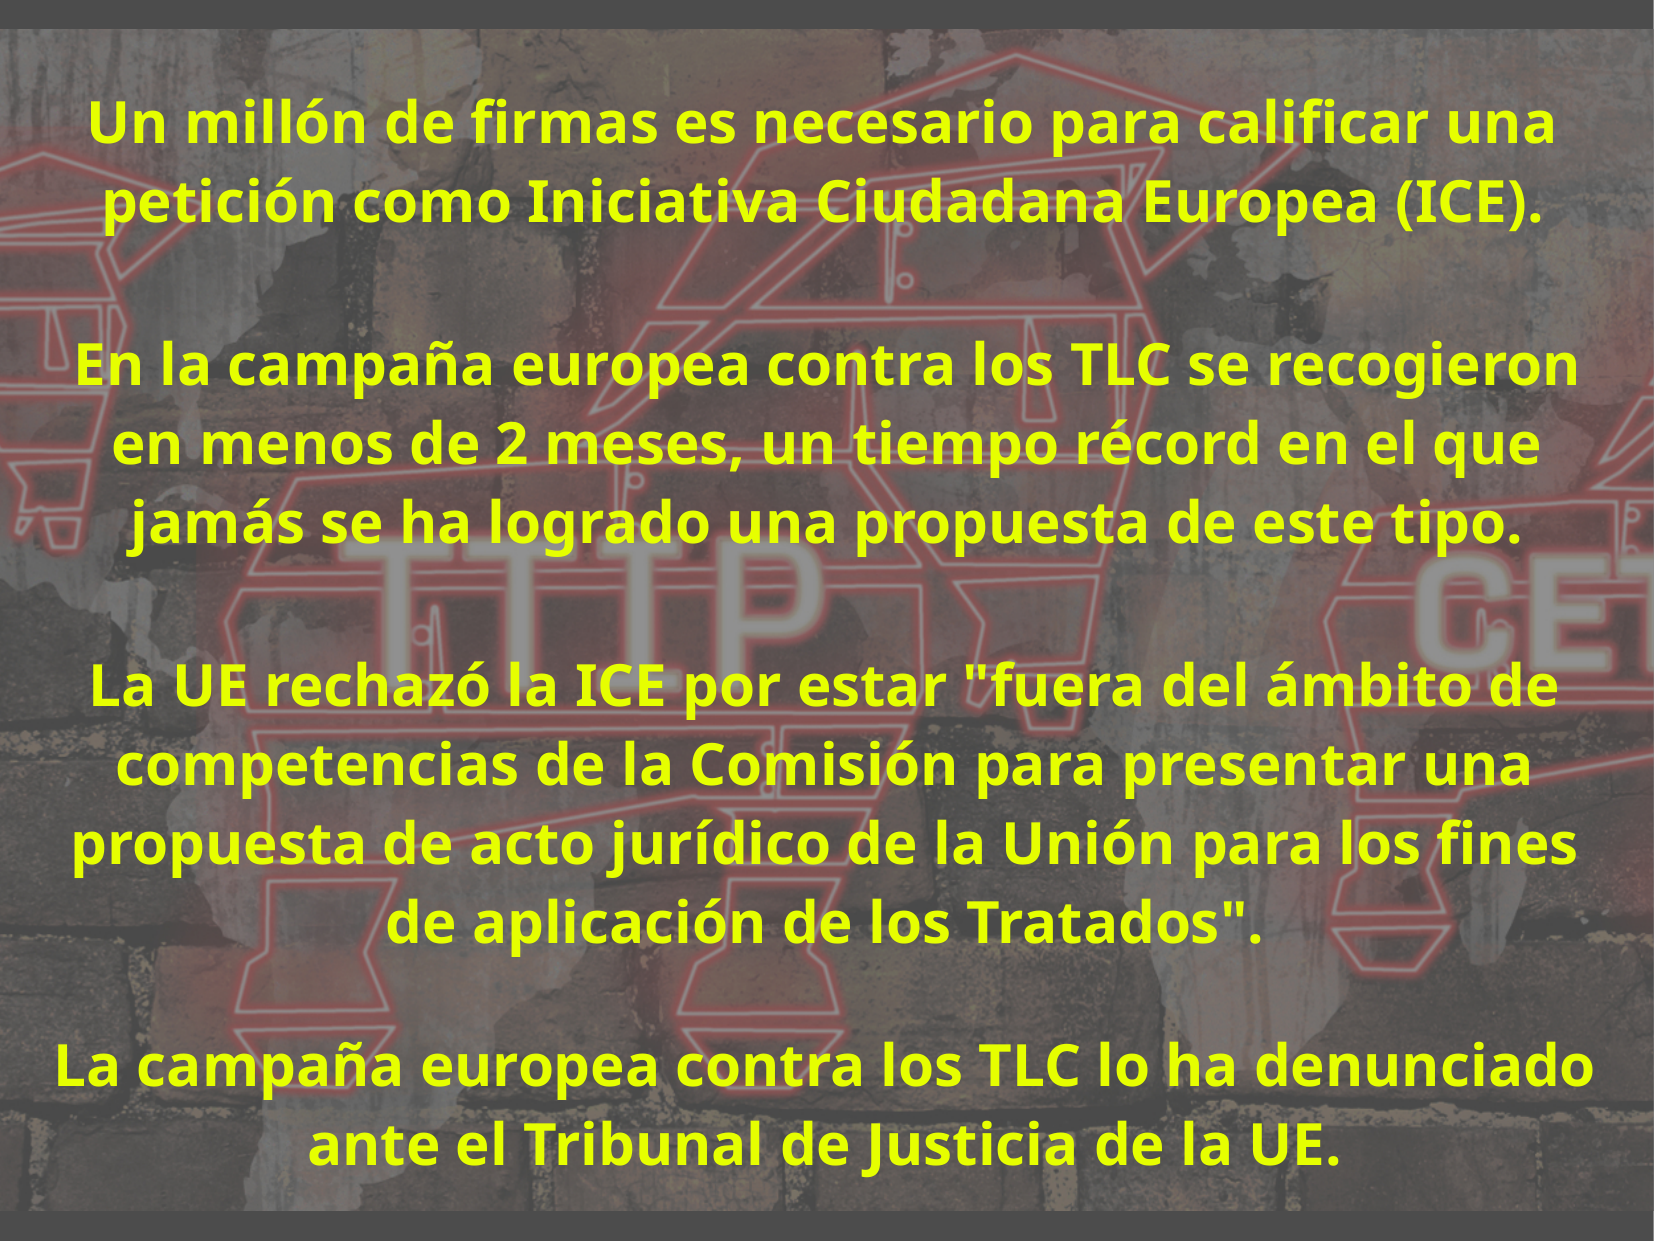

# Un millón de firmas es necesario para calificar una petición como Iniciativa Ciudadana Europea (ICE).
En la campaña europea contra los TLC se recogieron en menos de 2 meses, un tiempo récord en el que jamás se ha logrado una propuesta de este tipo.
La UE rechazó la ICE por estar "fuera del ámbito de competencias de la Comisión para presentar una propuesta de acto jurídico de la Unión para los fines de aplicación de los Tratados".
La campaña europea contra los TLC lo ha denunciado ante el Tribunal de Justicia de la UE.